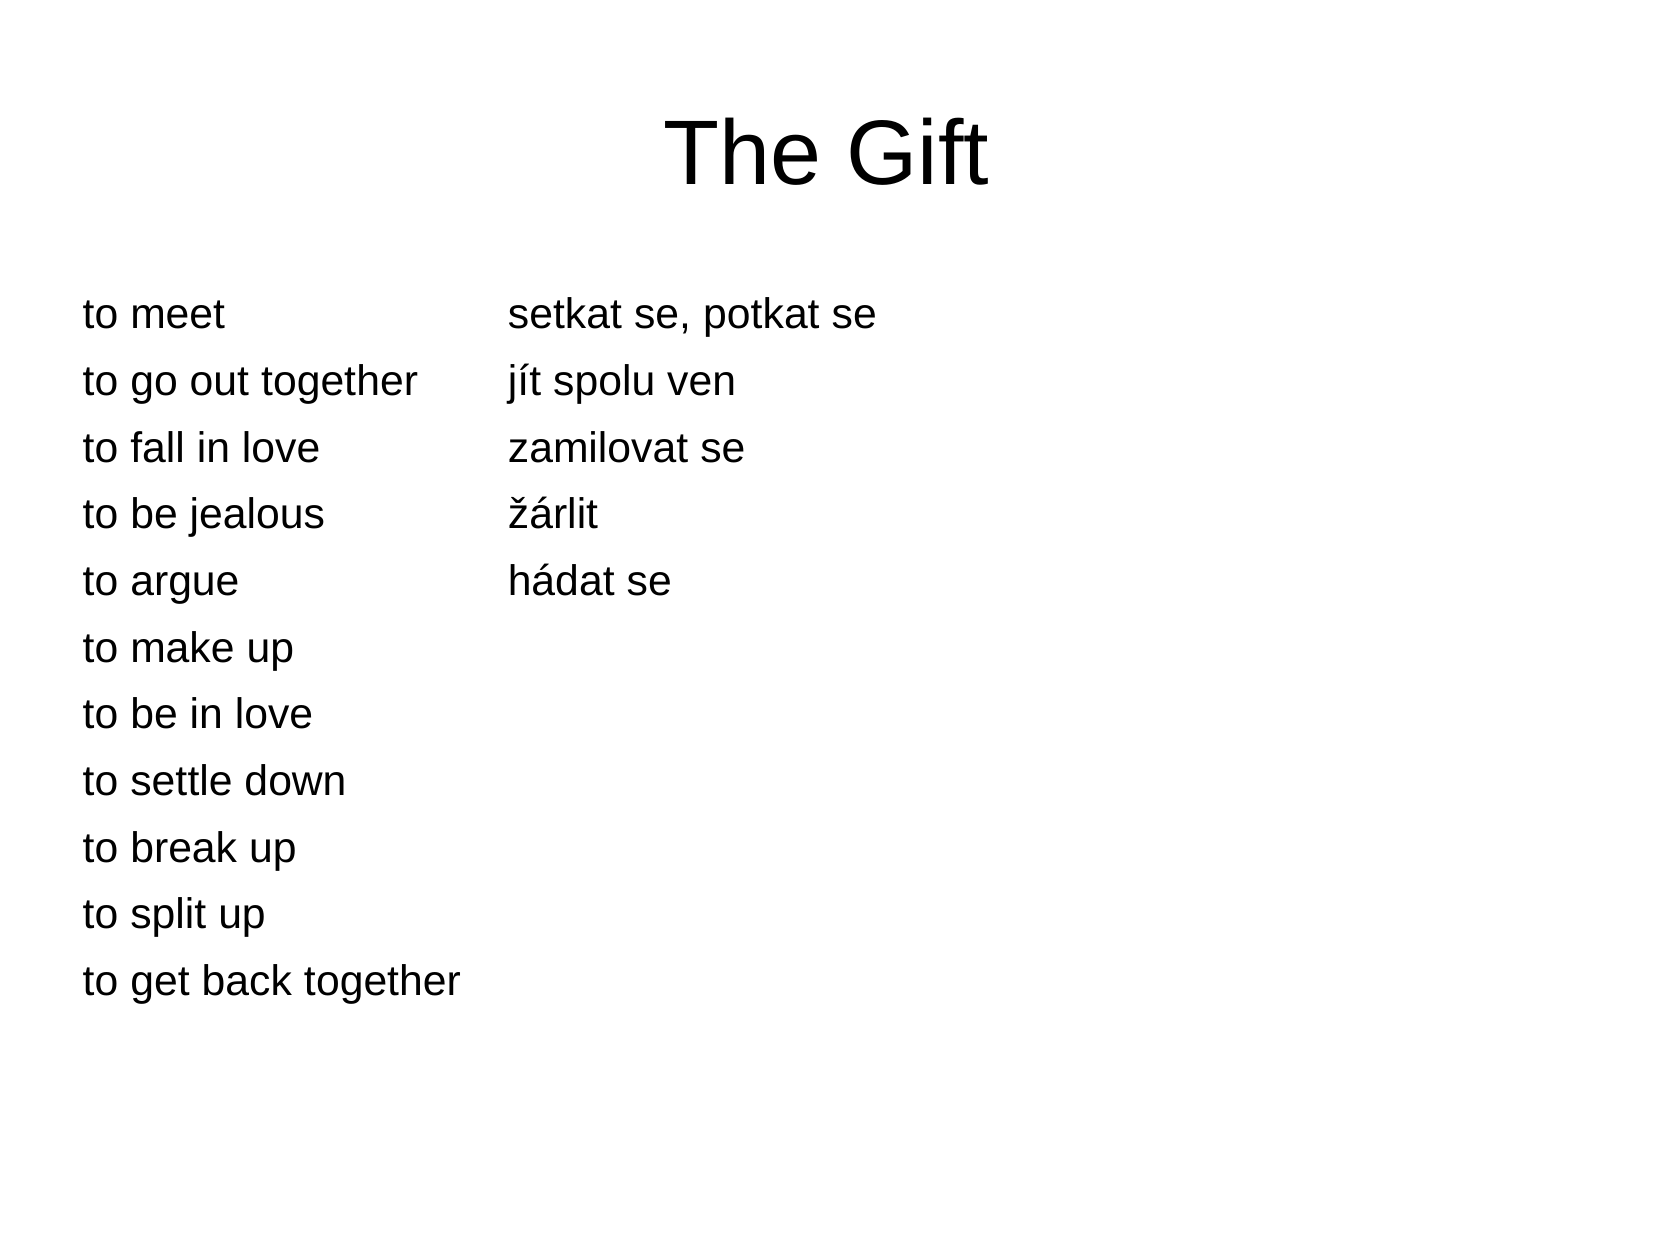

# The Gift
to meet 						setkat se, potkat se
to go out together		jít spolu ven
to fall in love				zamilovat se
to be jealous 				žárlit
to argue						hádat se
to make up
to be in love
to settle down
to break up
to split up
to get back together